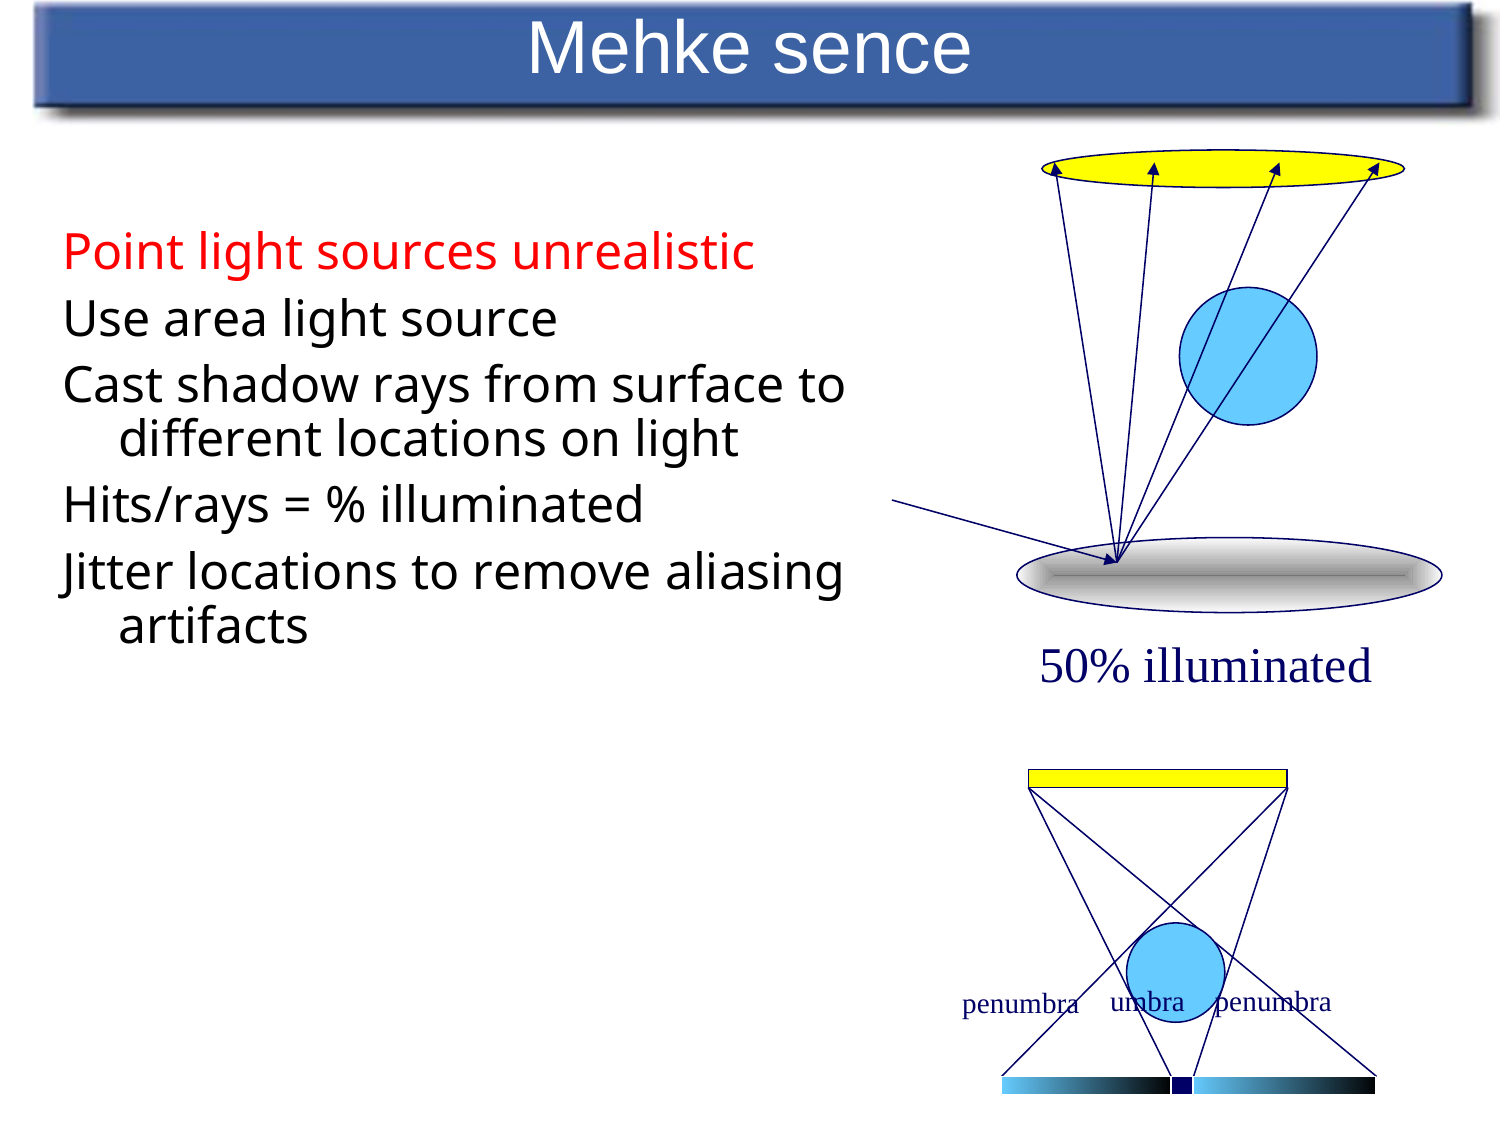

# Mehke sence
Point light sources unrealistic
Use area light source
Cast shadow rays from surface to different locations on light
Hits/rays = % illuminated
Jitter locations to remove aliasing artifacts
50% illuminated
umbra
penumbra
penumbra